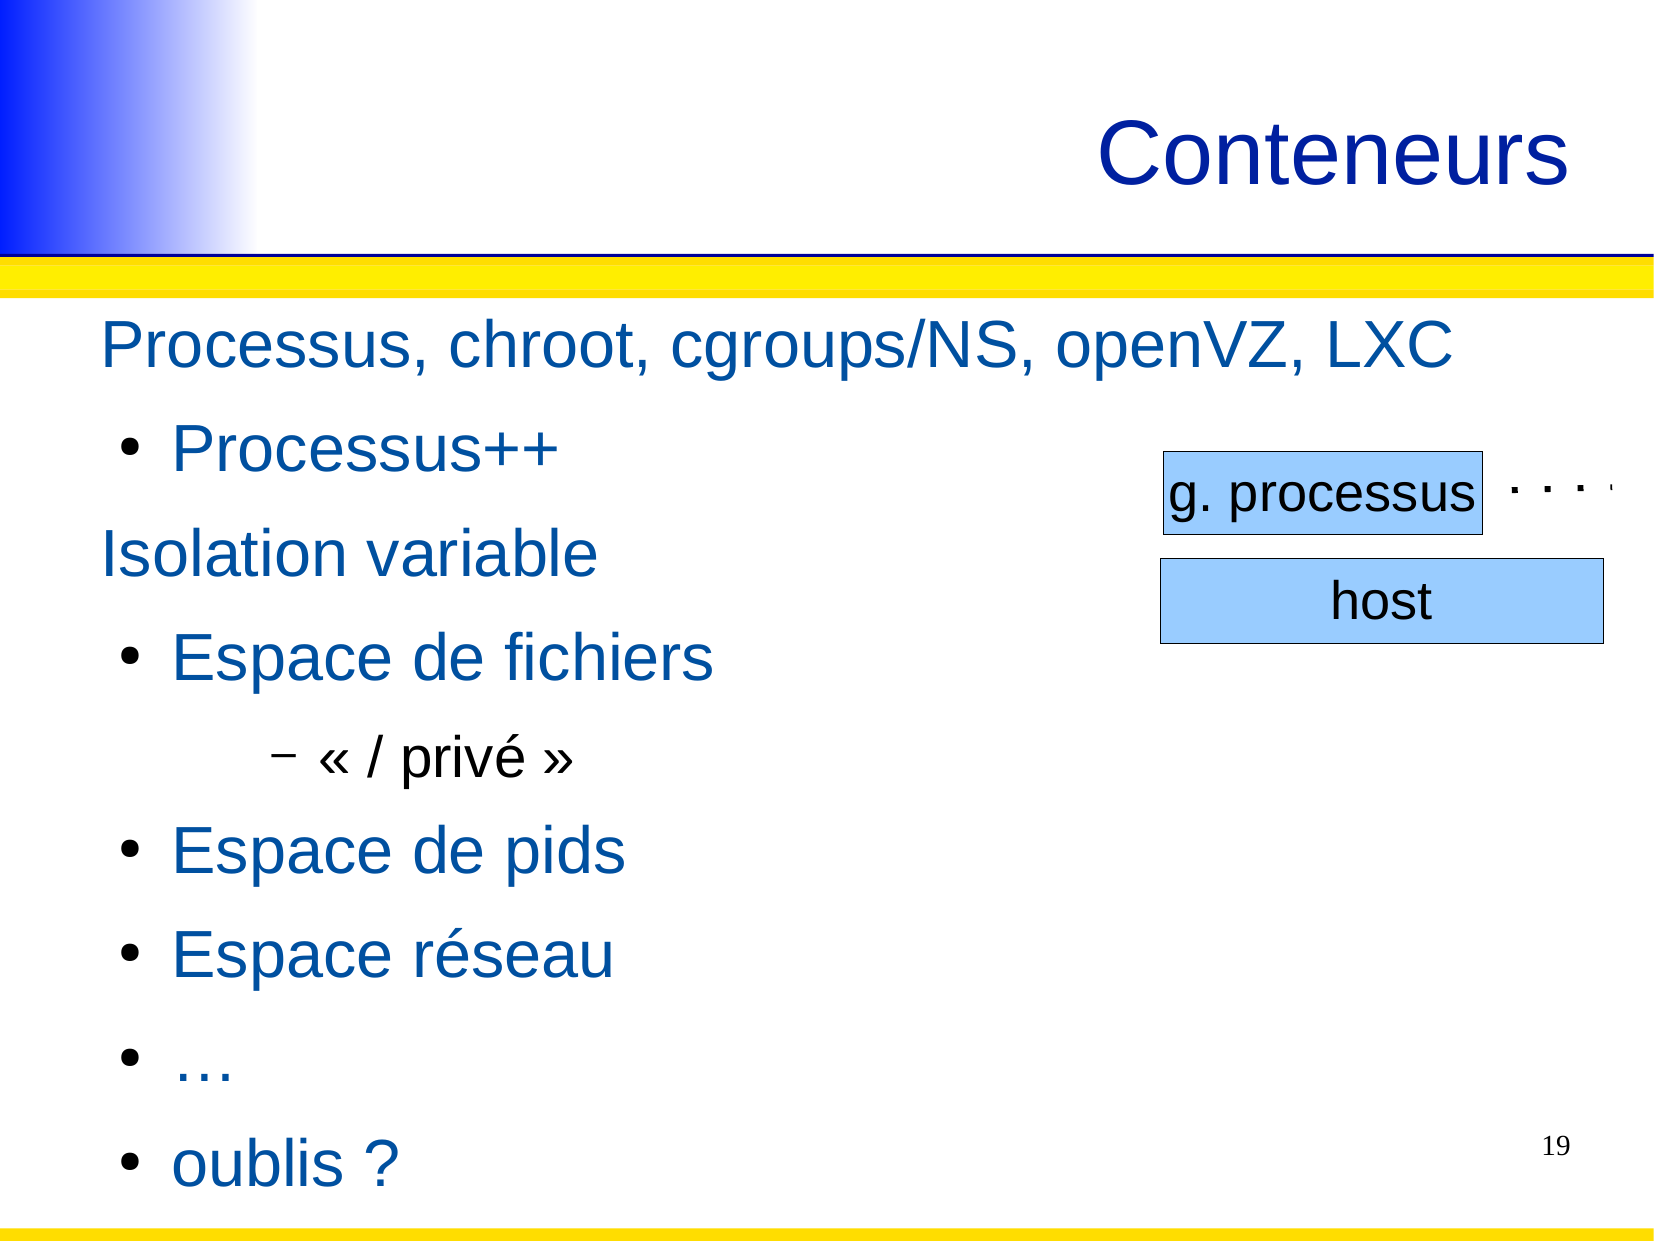

# Conteneurs
Processus, chroot, cgroups/NS, openVZ, LXC
Processus++
Isolation variable
Espace de fichiers
« / privé »
Espace de pids
Espace réseau
…
oublis ?
g. processus
host
19